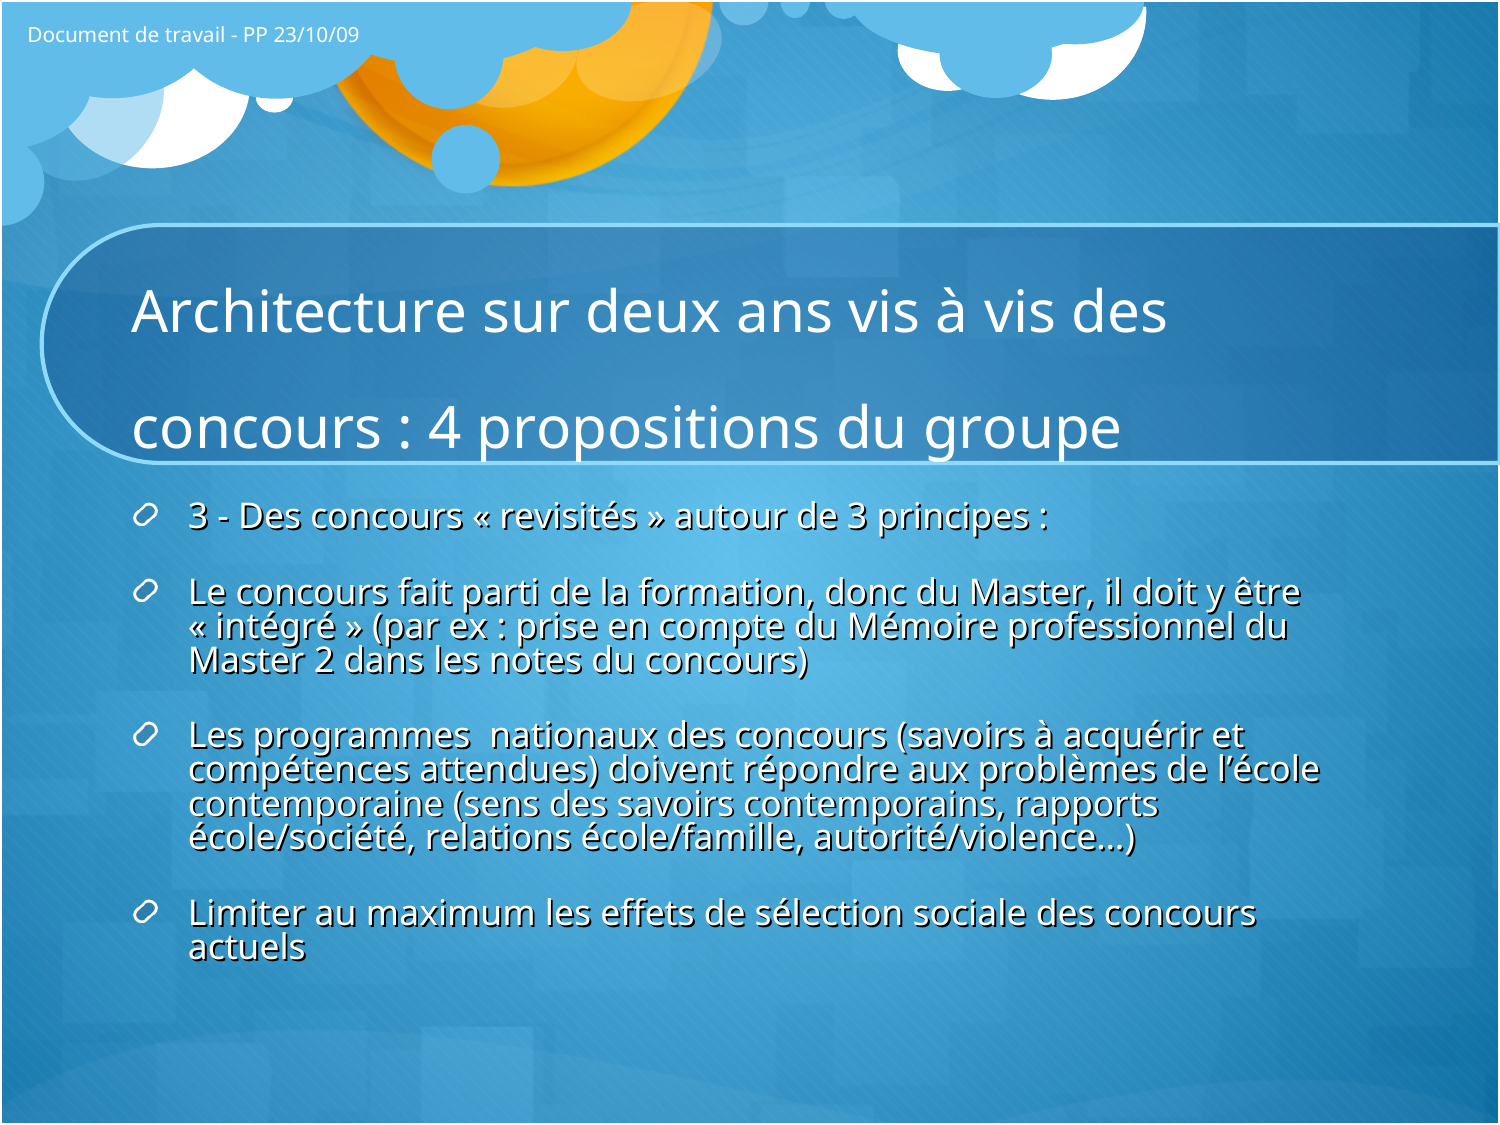

Document de travail - PP 23/10/09
Architecture sur deux ans vis à vis des concours : 4 propositions du groupe
3 - Des concours « revisités » autour de 3 principes :
Le concours fait parti de la formation, donc du Master, il doit y être « intégré » (par ex : prise en compte du Mémoire professionnel du Master 2 dans les notes du concours)
Les programmes nationaux des concours (savoirs à acquérir et compétences attendues) doivent répondre aux problèmes de l’école contemporaine (sens des savoirs contemporains, rapports école/société, relations école/famille, autorité/violence…)
Limiter au maximum les effets de sélection sociale des concours actuels